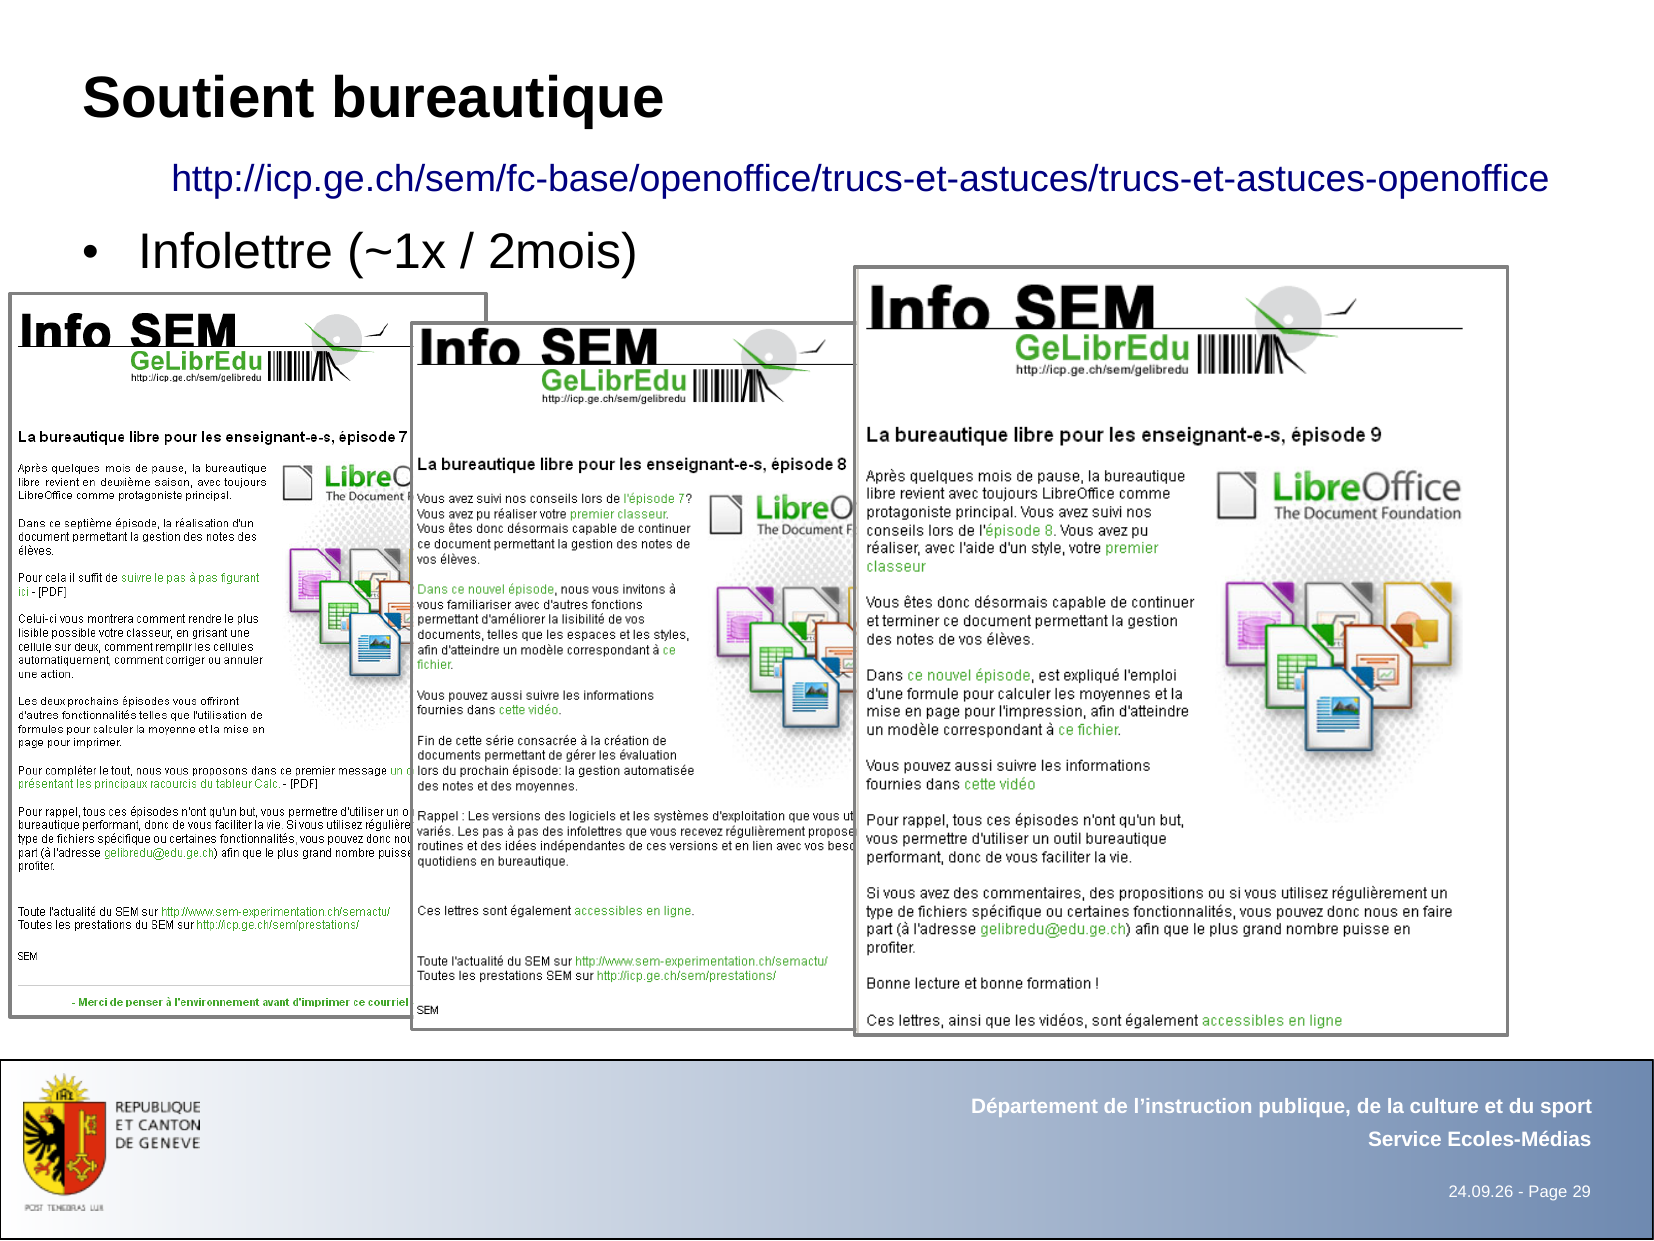

# Soutient bureautique
http://icp.ge.ch/sem/fc-base/openoffice/trucs-et-astuces/trucs-et-astuces-openoffice
Infolettre (~1x / 2mois)
Département
Nom du service ou office